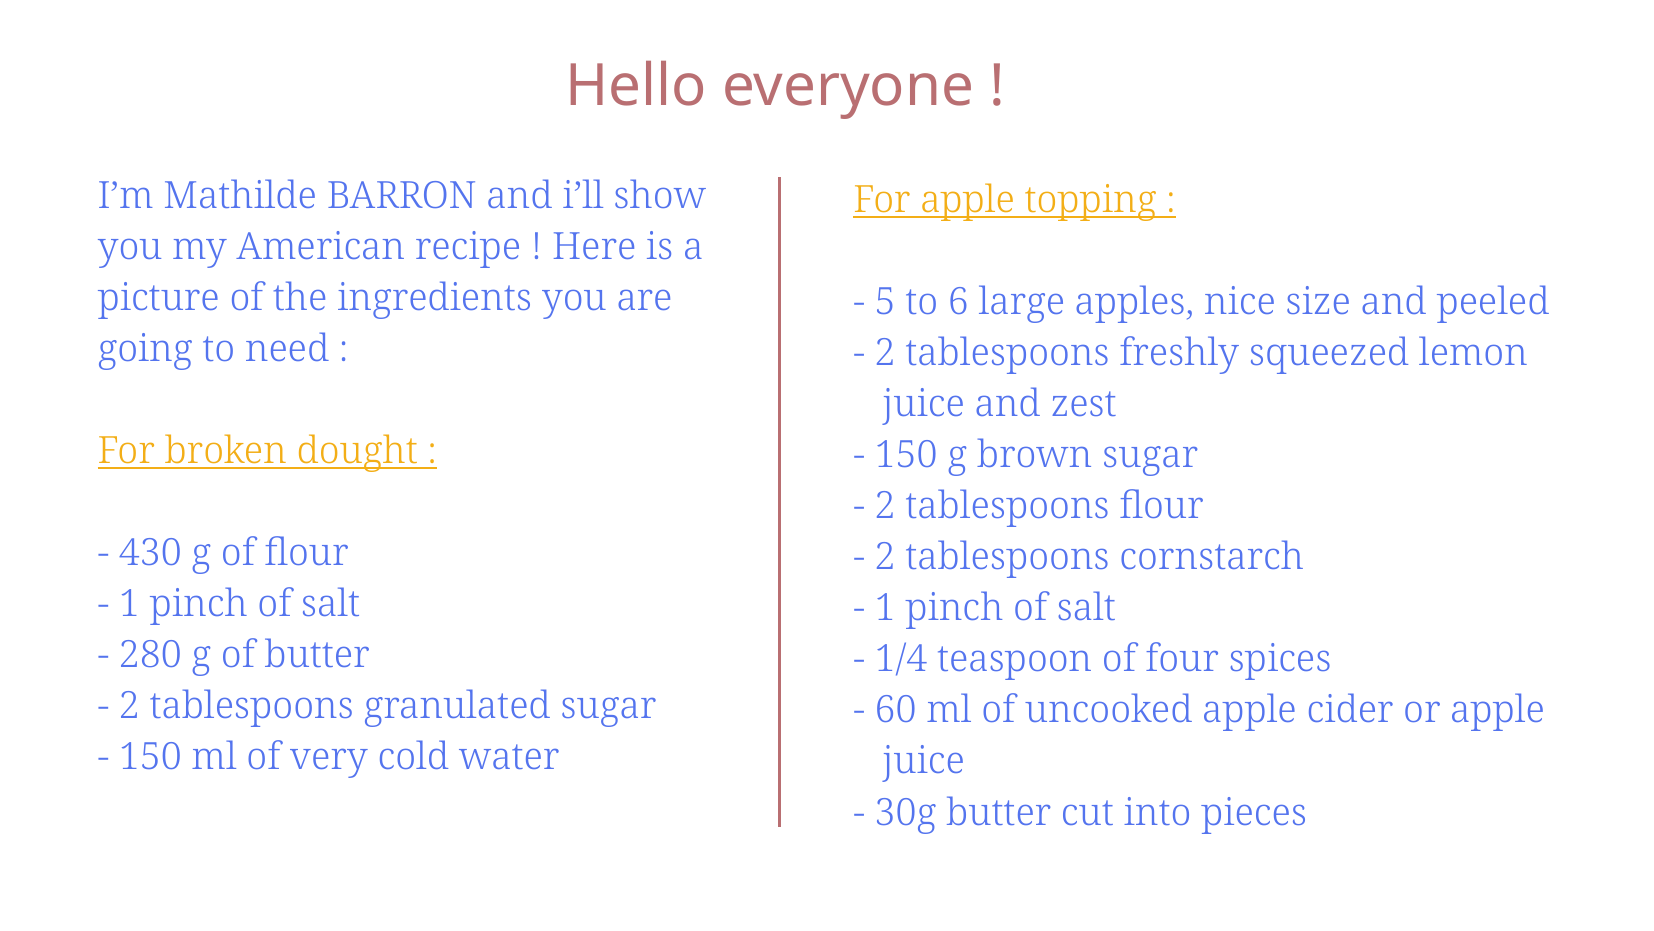

Hello everyone !
I’m Mathilde BARRON and i’ll show you my American recipe ! Here is a picture of the ingredients you are going to need :
For broken dought :
- 430 g of flour
- 1 pinch of salt
- 280 g of butter
- 2 tablespoons granulated sugar
- 150 ml of very cold water
For apple topping :
- 5 to 6 large apples, nice size and peeled
- 2 tablespoons freshly squeezed lemon juice and zest
- 150 g brown sugar
- 2 tablespoons flour
- 2 tablespoons cornstarch
- 1 pinch of salt
- 1/4 teaspoon of four spices
- 60 ml of uncooked apple cider or apple juice
- 30g butter cut into pieces